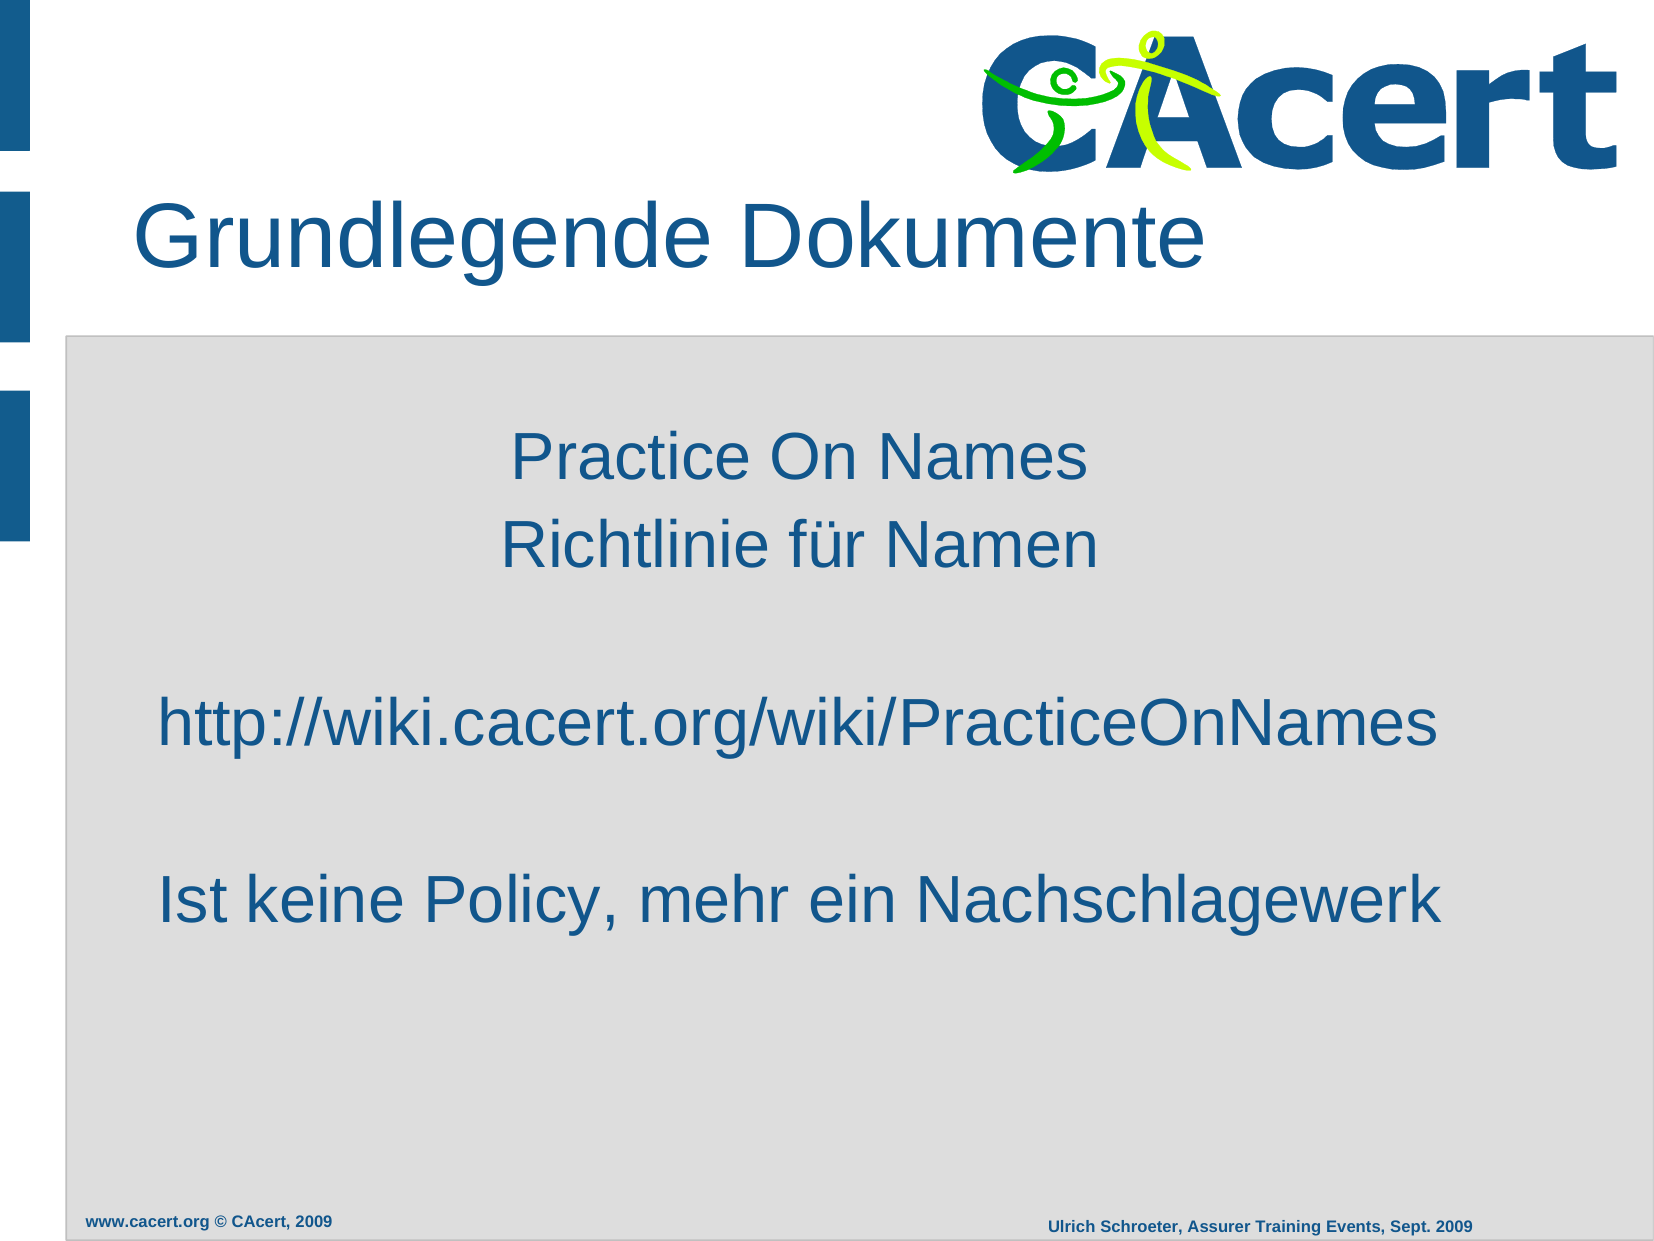

Grundlegende Dokumente
Practice On Names
Richtlinie für Namen
http://wiki.cacert.org/wiki/PracticeOnNames
Ist keine Policy, mehr ein Nachschlagewerk